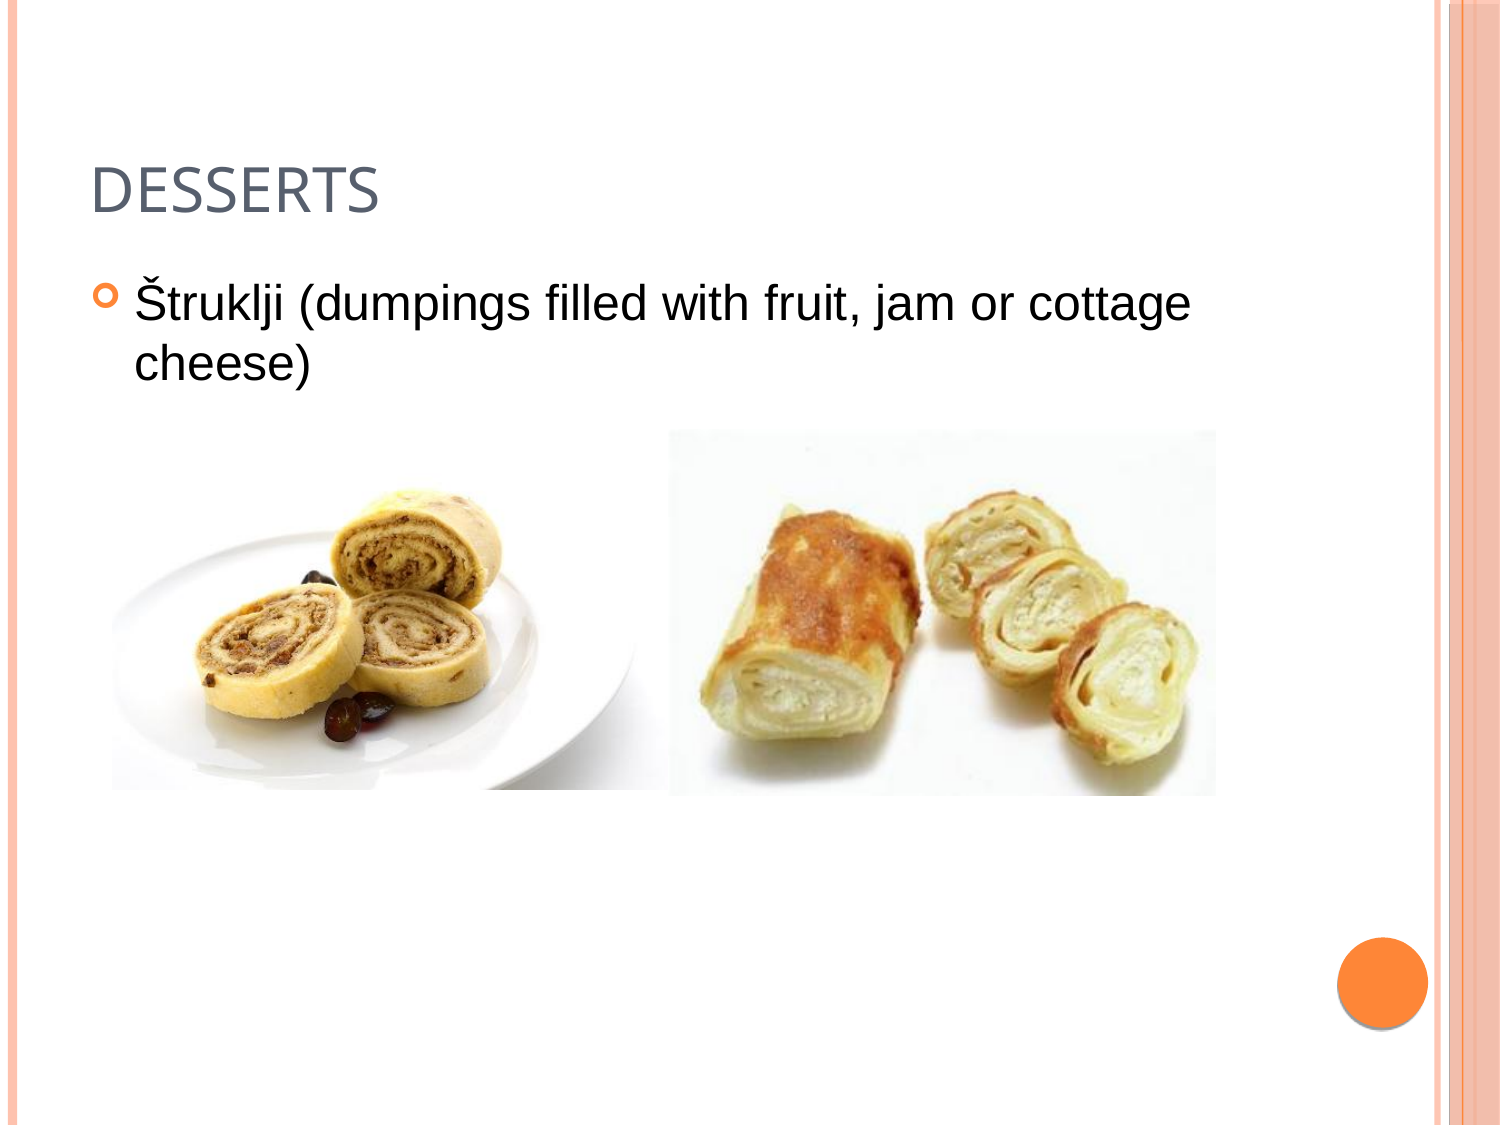

# DESSERTS
Štruklji (dumpings filled with fruit, jam or cottage cheese)